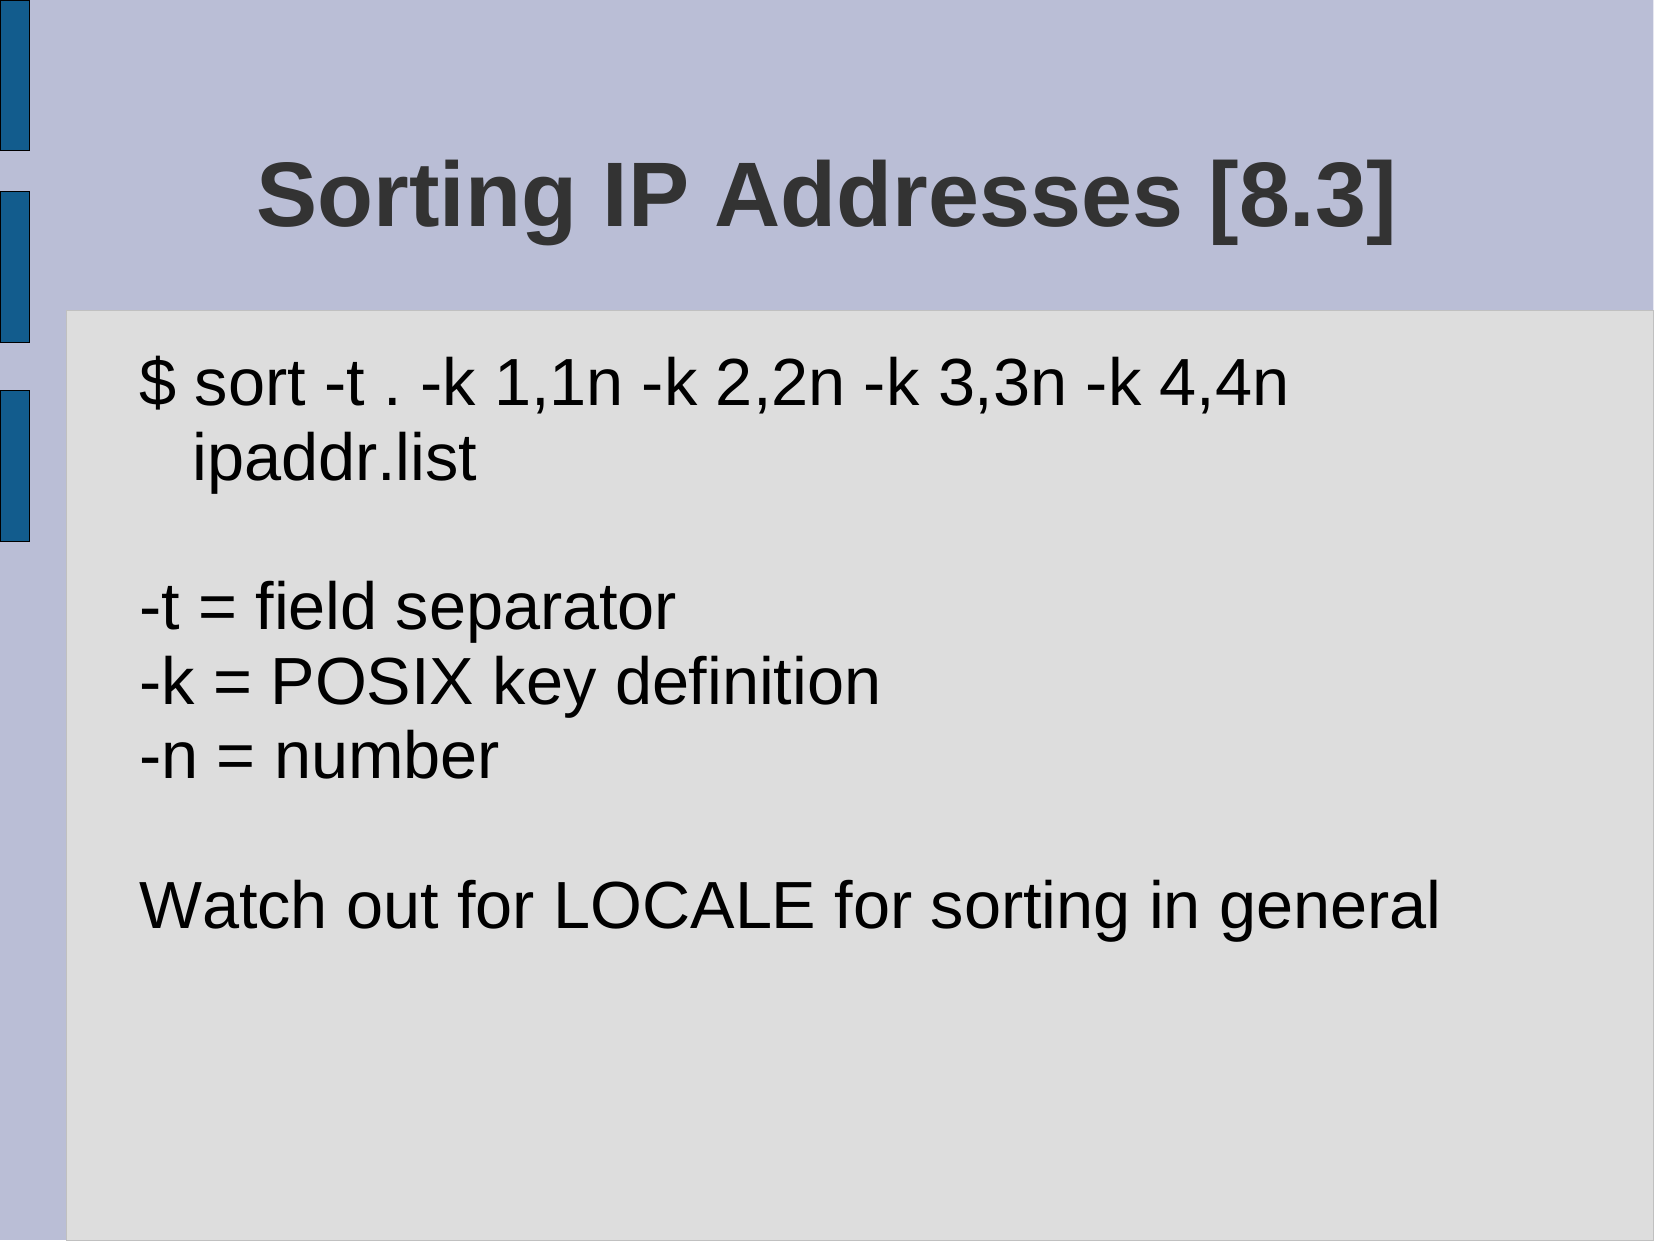

# Sorting IP Addresses [8.3]
$ sort -t . -k 1,1n -k 2,2n -k 3,3n -k 4,4n ipaddr.list
-t = field separator
-k = POSIX key definition
-n = number
Watch out for LOCALE for sorting in general